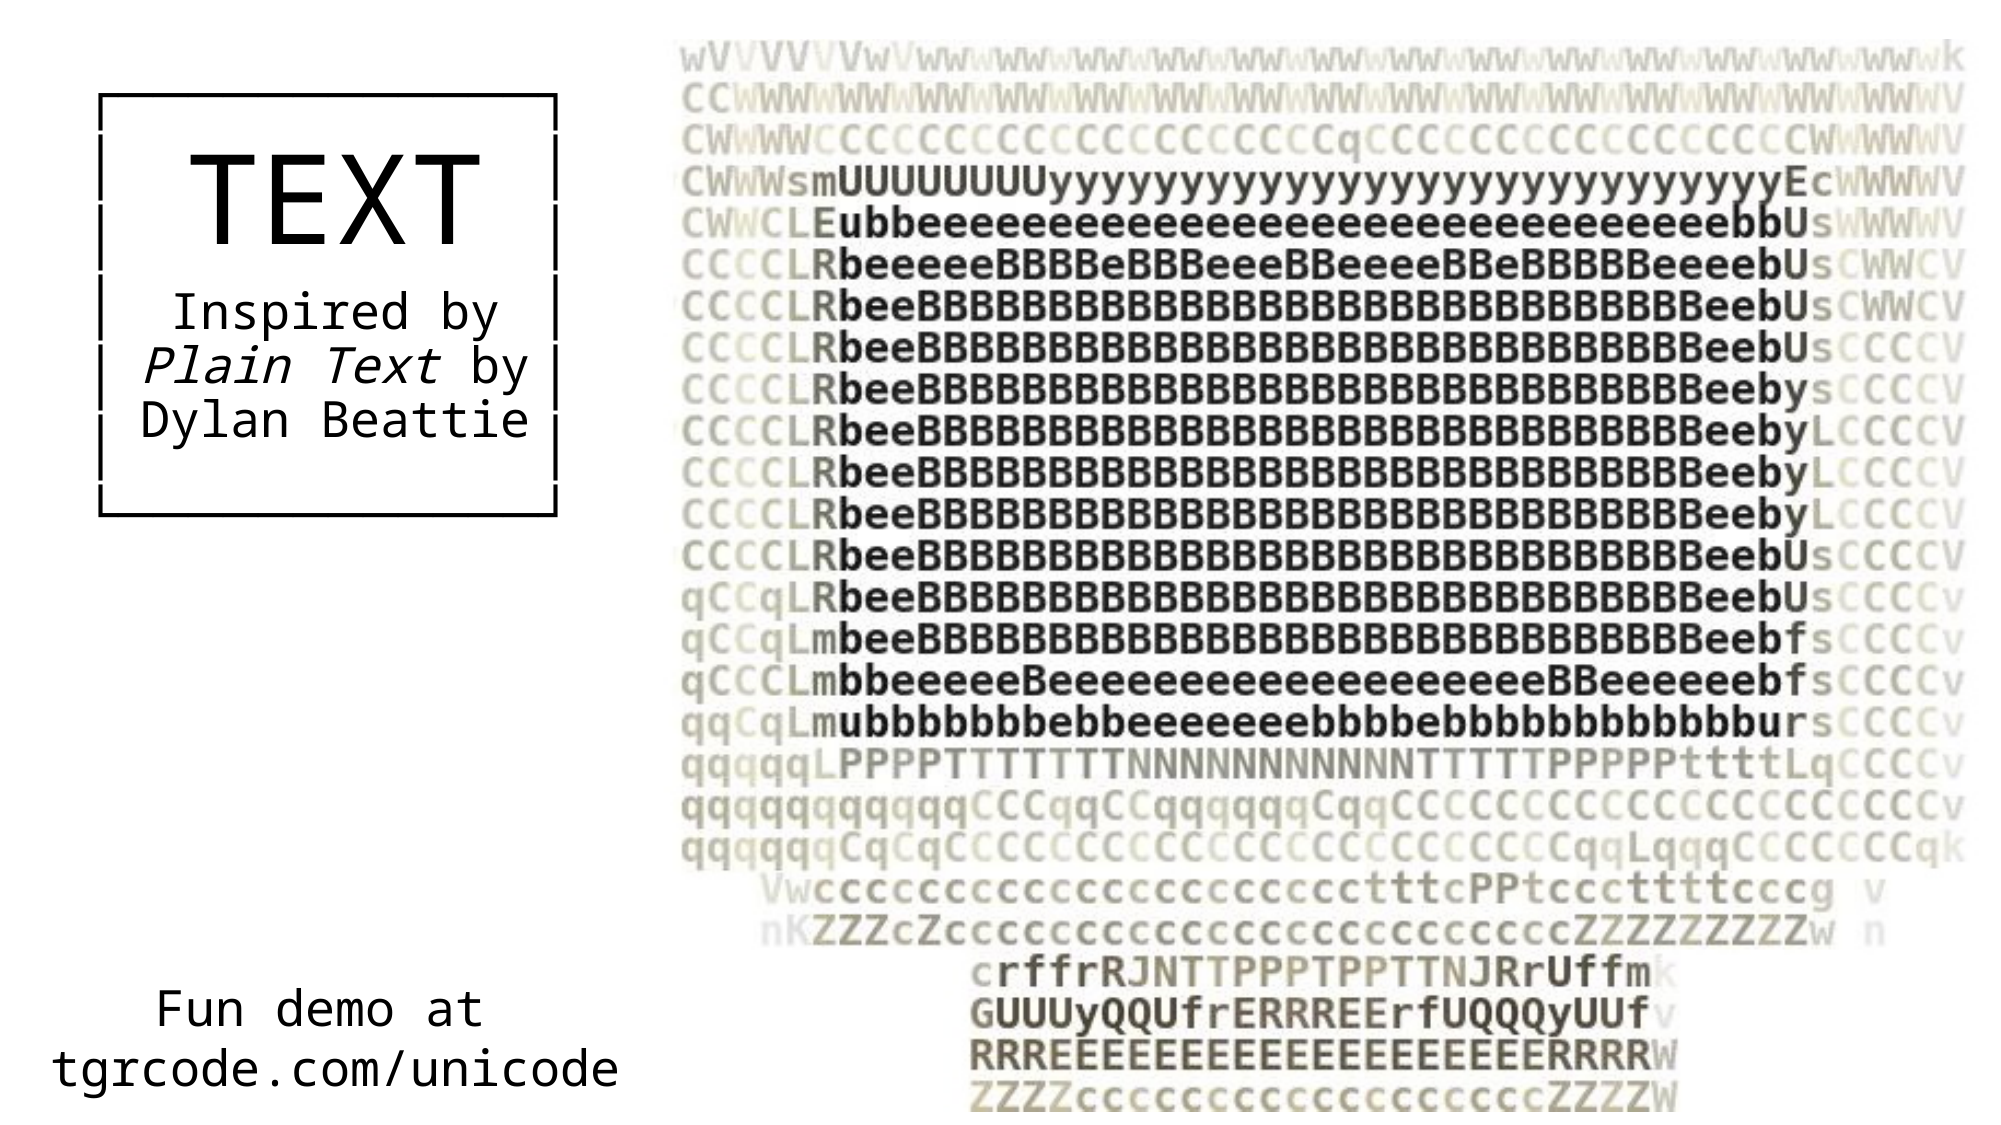

┌────────────┐
│ │
│ │
│ │
│ │
│ │ └────────────┘
# TEXT
Inspired by Plain Text by Dylan Beattie
Fun demo at tgrcode.com/unicode